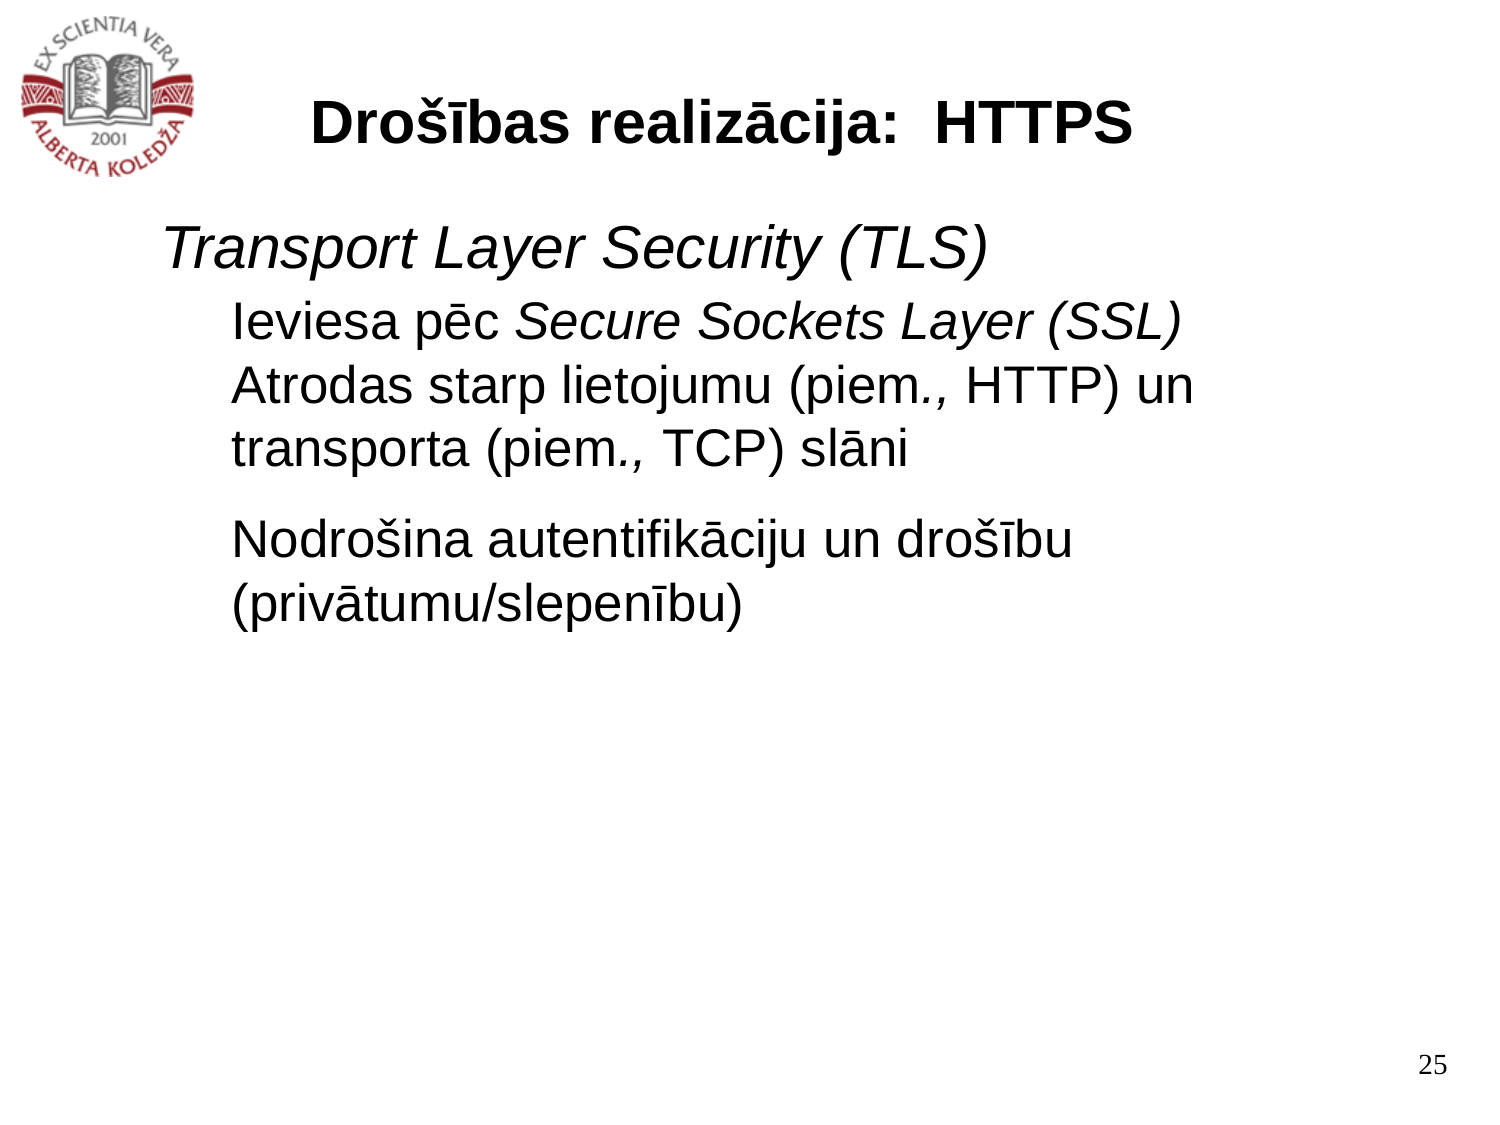

# Drošības realizācija: HTTPS
Transport Layer Security (TLS)
Ieviesa pēc Secure Sockets Layer (SSL)
Atrodas starp lietojumu (piem., HTTP) un transporta (piem., TCP) slāni
Nodrošina autentifikāciju un drošību (privātumu/slepenību)